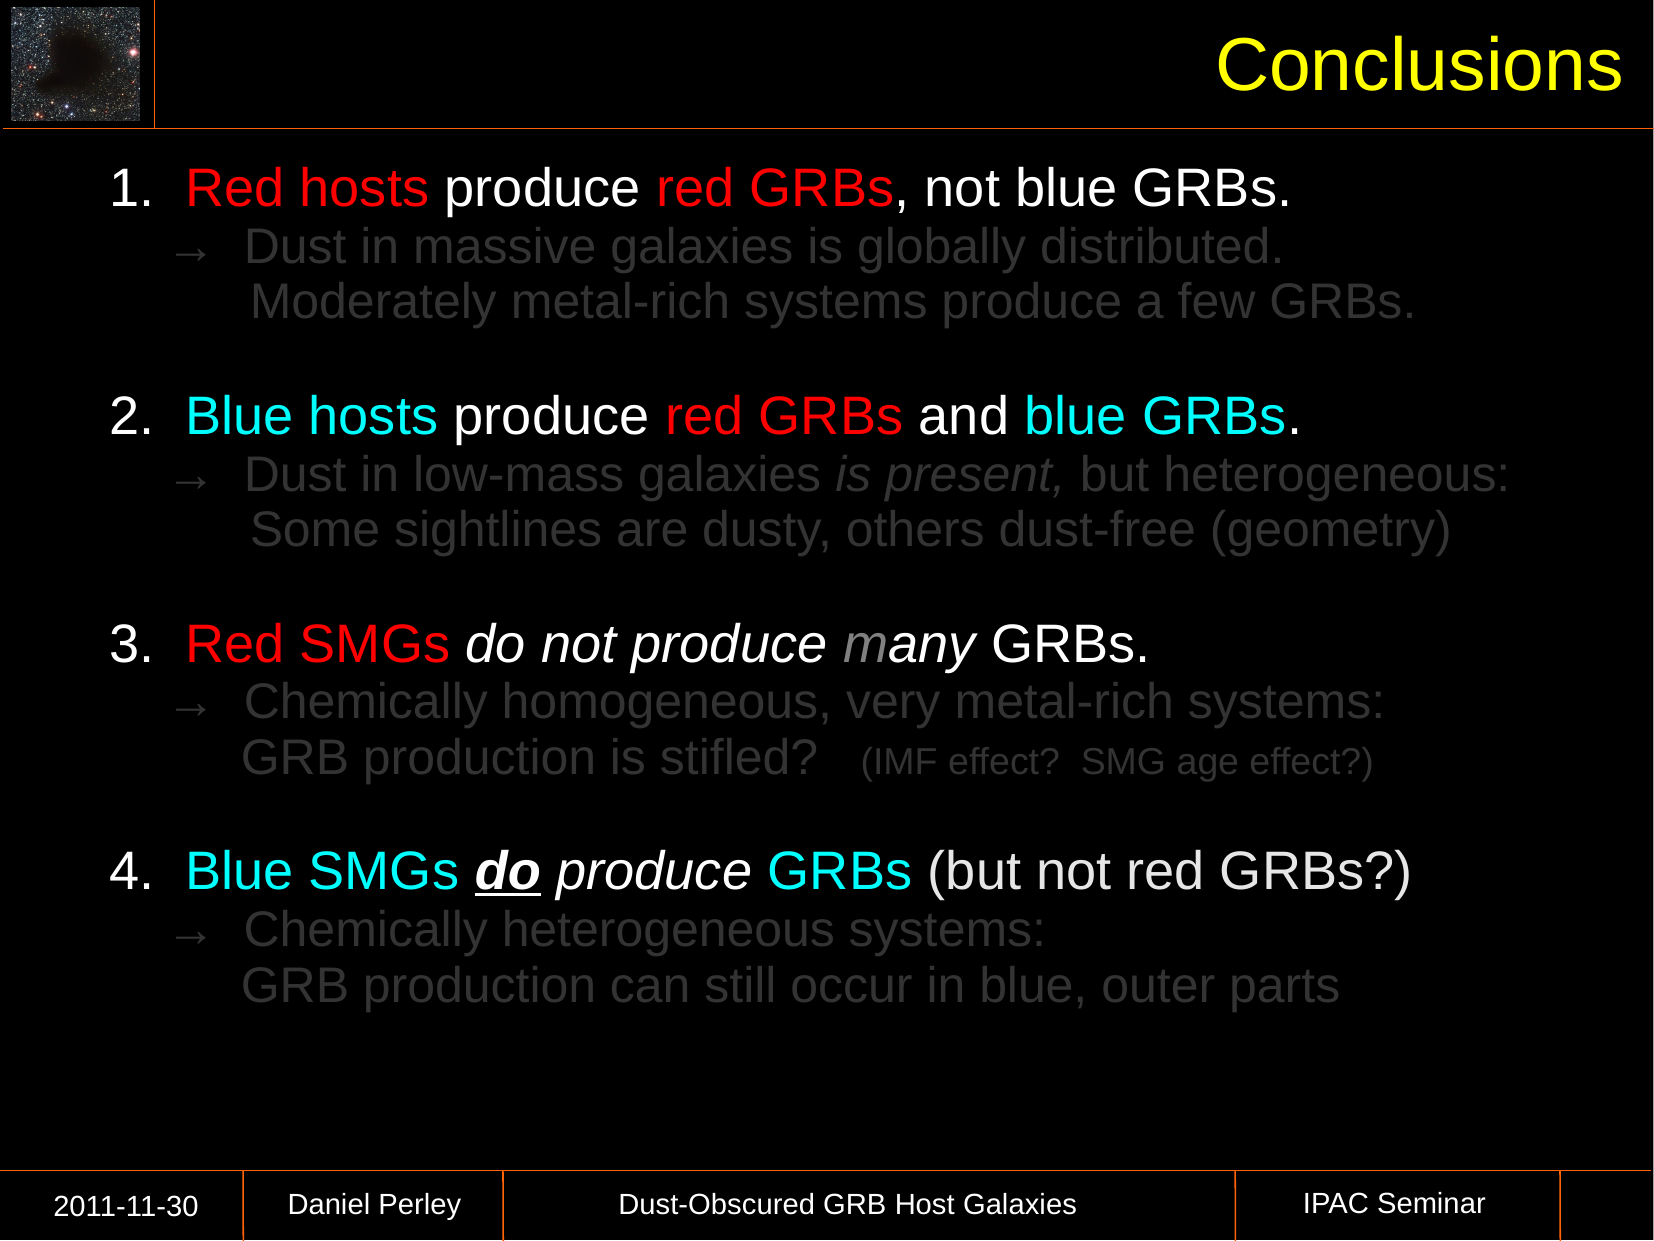

# Conclusions
1. Red hosts produce red GRBs, not blue GRBs.
 → Dust in massive galaxies is globally distributed.
 Moderately metal-rich systems produce a few GRBs.
2. Blue hosts produce red GRBs and blue GRBs.
 → Dust in low-mass galaxies is present, but heterogeneous:
 Some sightlines are dusty, others dust-free (geometry)
3. Red SMGs do not produce many GRBs.
 → Chemically homogeneous, very metal-rich systems:
 	 GRB production is stifled? (IMF effect? SMG age effect?)
4. Blue SMGs do produce GRBs (but not red GRBs?)
 → Chemically heterogeneous systems:
 	 GRB production can still occur in blue, outer parts
2011-11-30